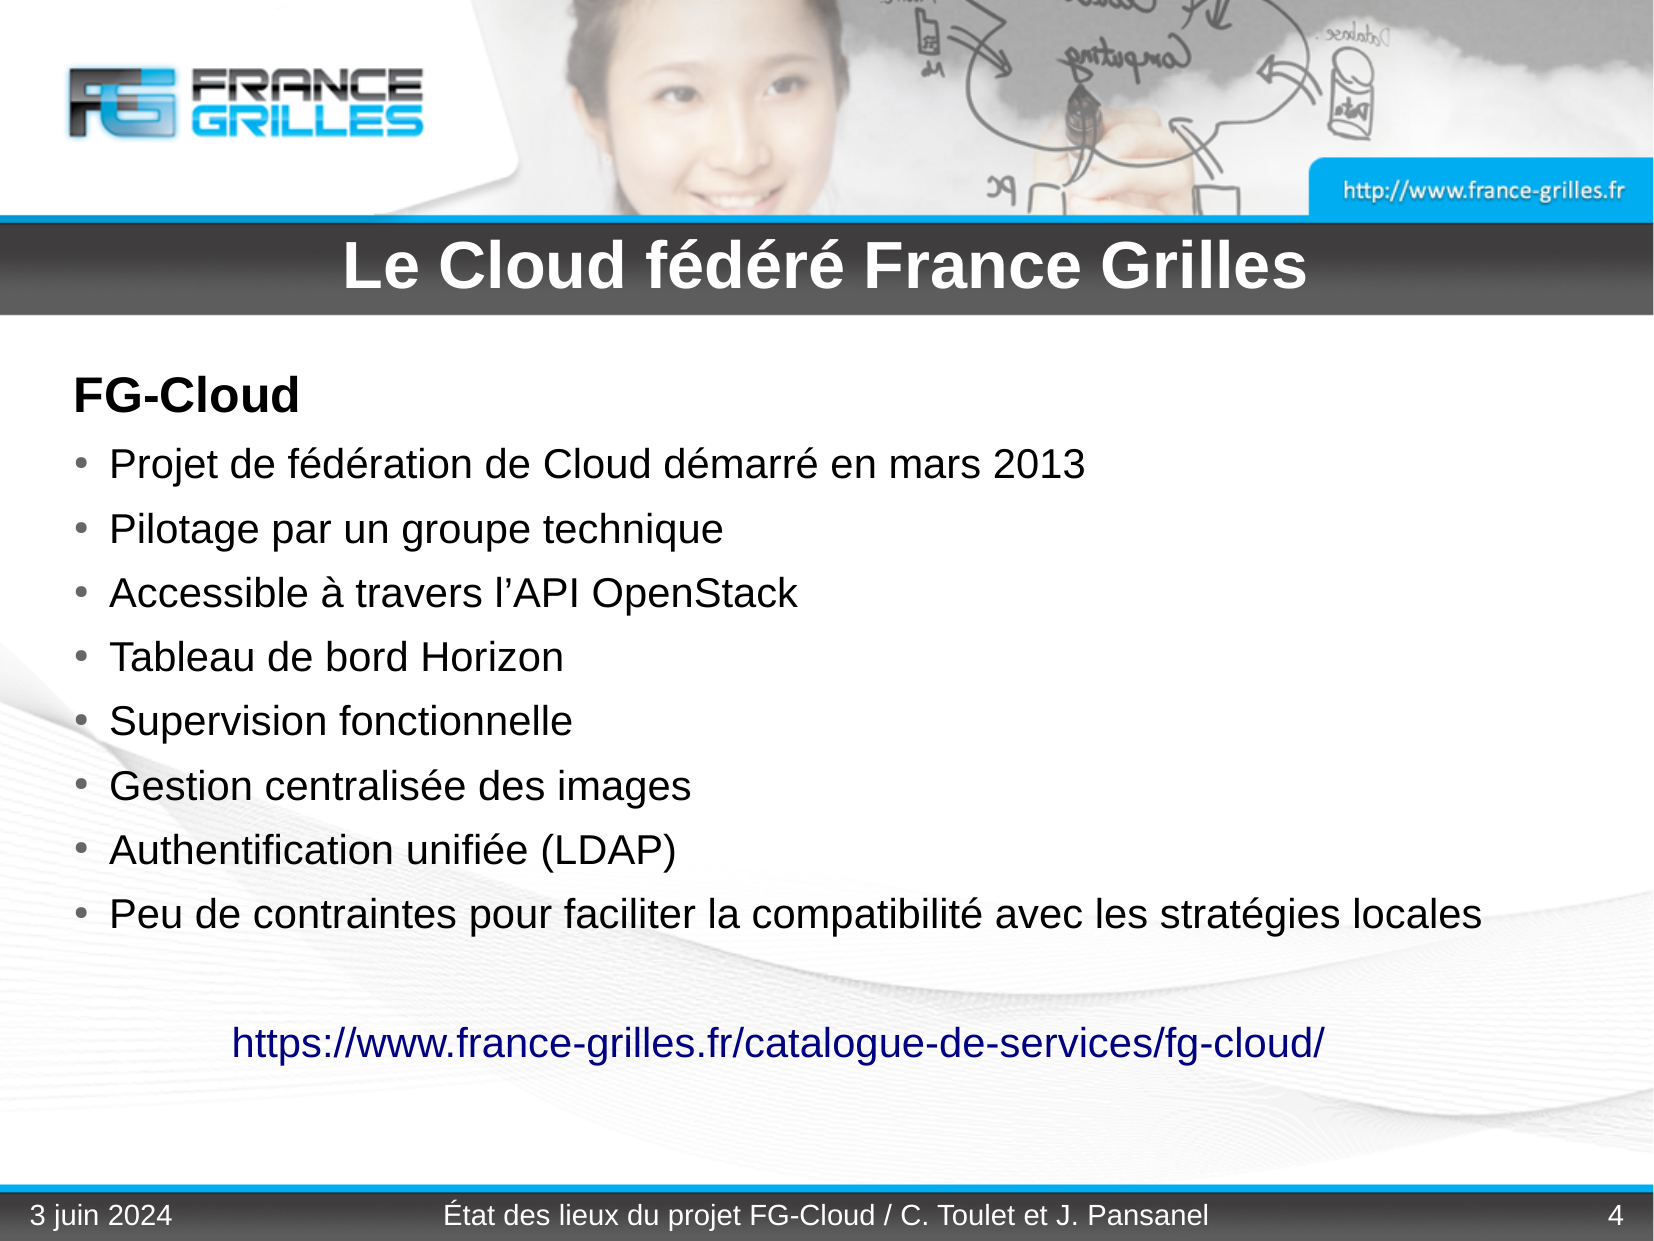

Le Cloud fédéré France Grilles
FG-Cloud
Projet de fédération de Cloud démarré en mars 2013
Pilotage par un groupe technique
Accessible à travers l’API OpenStack
Tableau de bord Horizon
Supervision fonctionnelle
Gestion centralisée des images
Authentification unifiée (LDAP)
Peu de contraintes pour faciliter la compatibilité avec les stratégies locales
https://www.france-grilles.fr/catalogue-de-services/fg-cloud/
3 juin 2024
État des lieux du projet FG-Cloud / C. Toulet et J. Pansanel
4